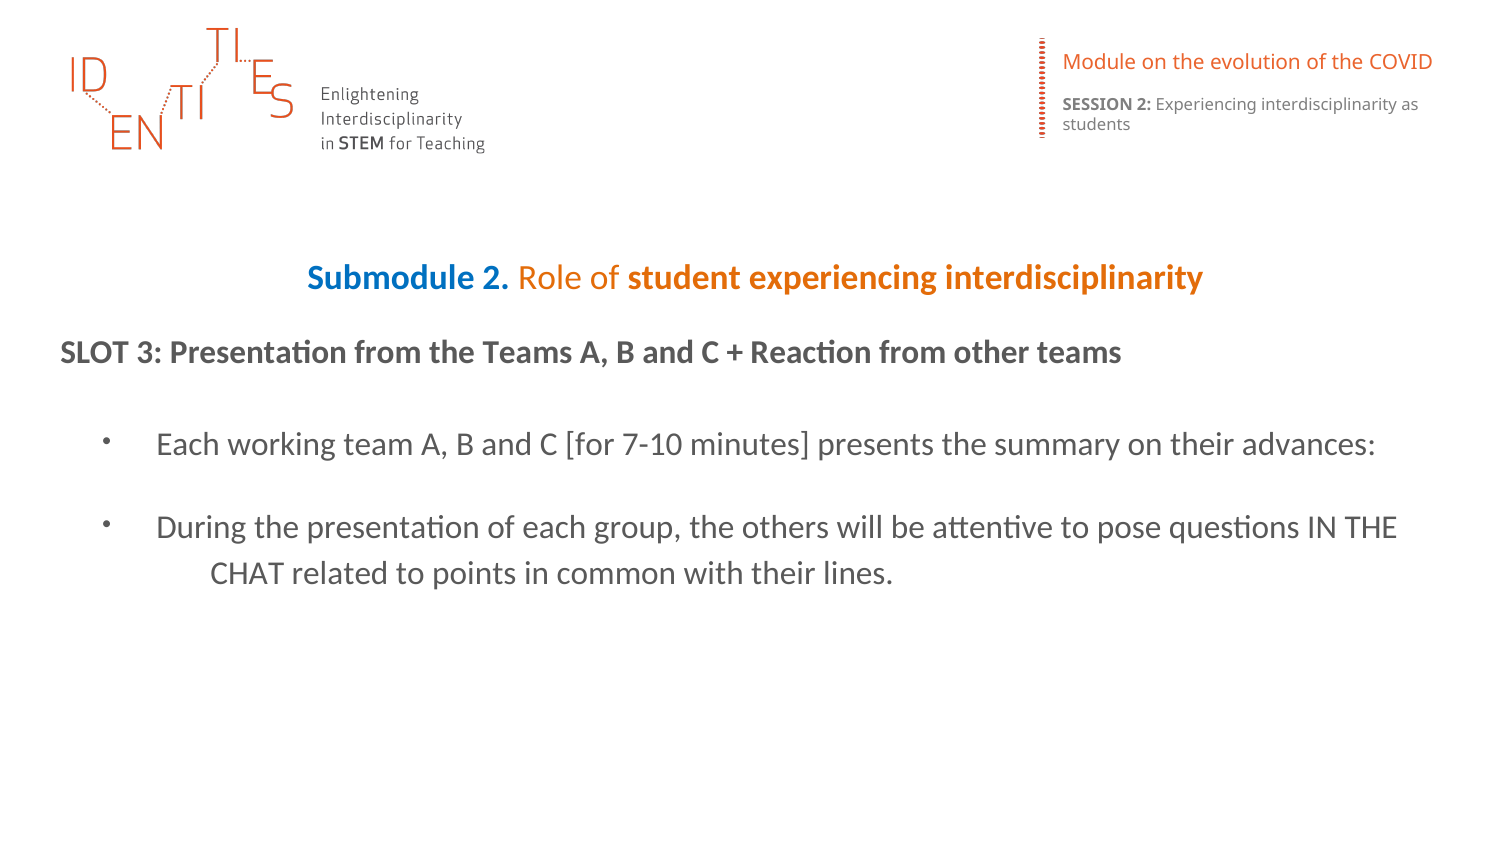

Module on the evolution of the COVID
SESSION 2: Experiencing interdisciplinarity as students
Submodule 2. Role of student experiencing interdisciplinarity
SLOT 3: Presentation from the Teams A, B and C + Reaction from other teams
Each working team A, B and C [for 7-10 minutes] presents the summary on their advances:
During the presentation of each group, the others will be attentive to pose questions IN THE CHAT related to points in common with their lines.